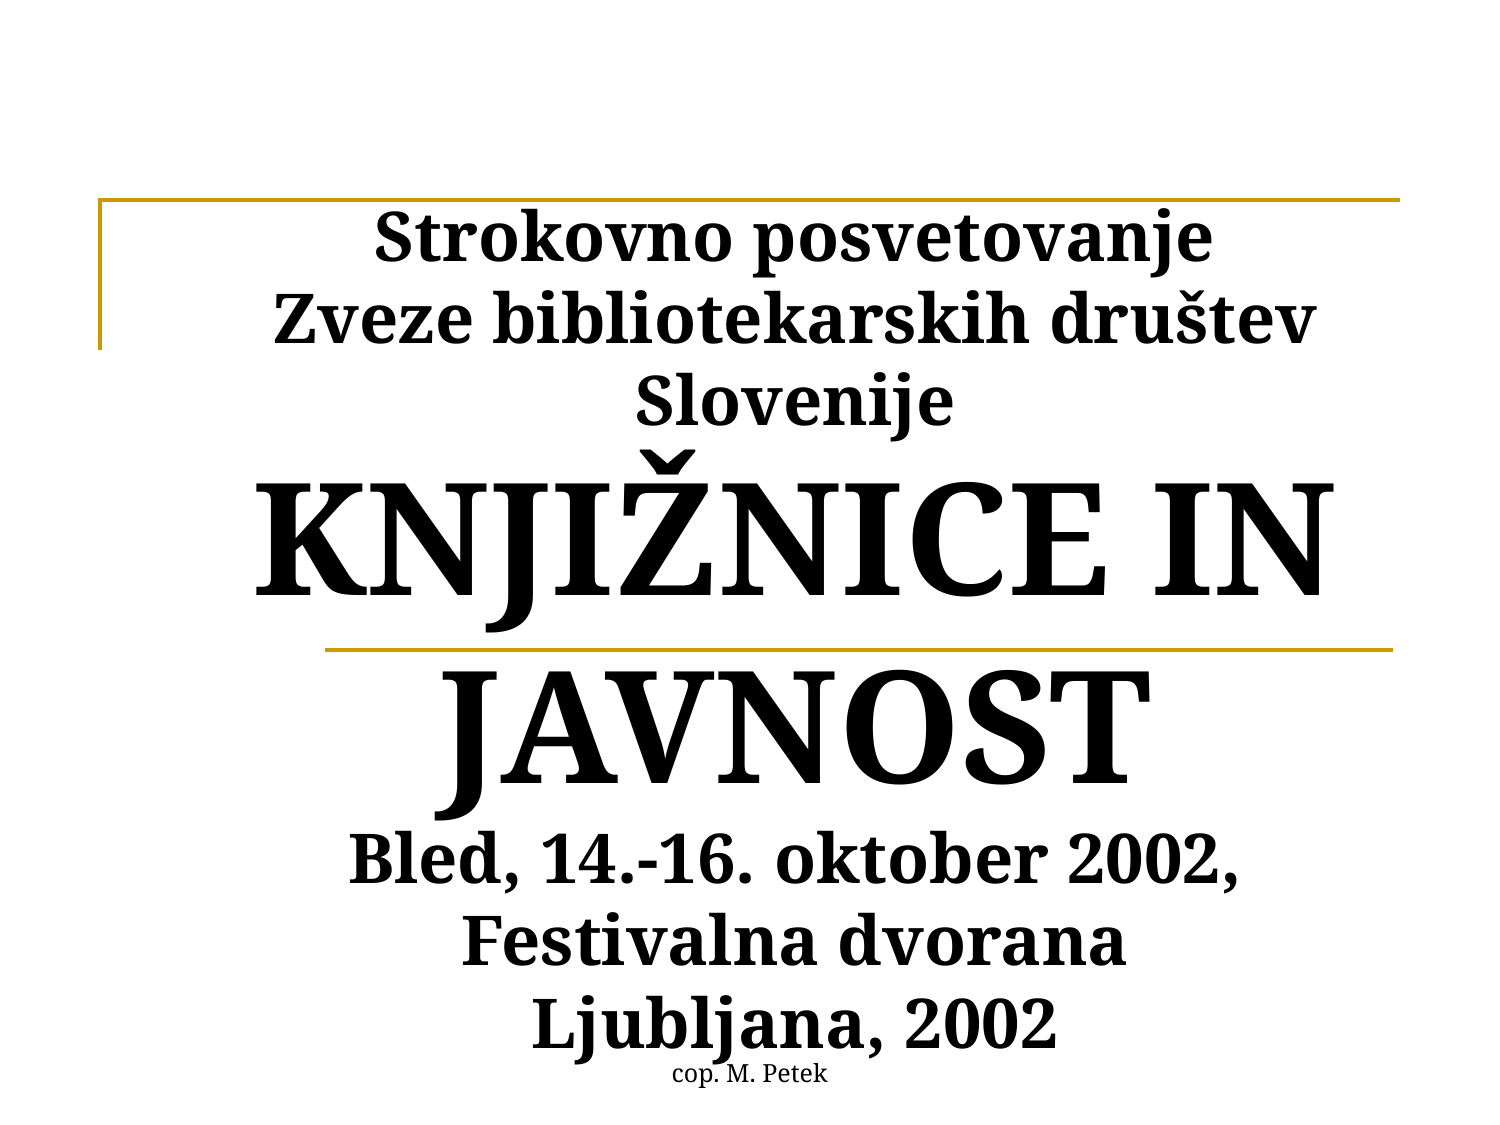

# Strokovno posvetovanje Zveze bibliotekarskih društev Slovenije KNJIŽNICE IN JAVNOST Bled, 14.-16. oktober 2002, Festivalna dvorana Ljubljana, 2002
cop. M. Petek